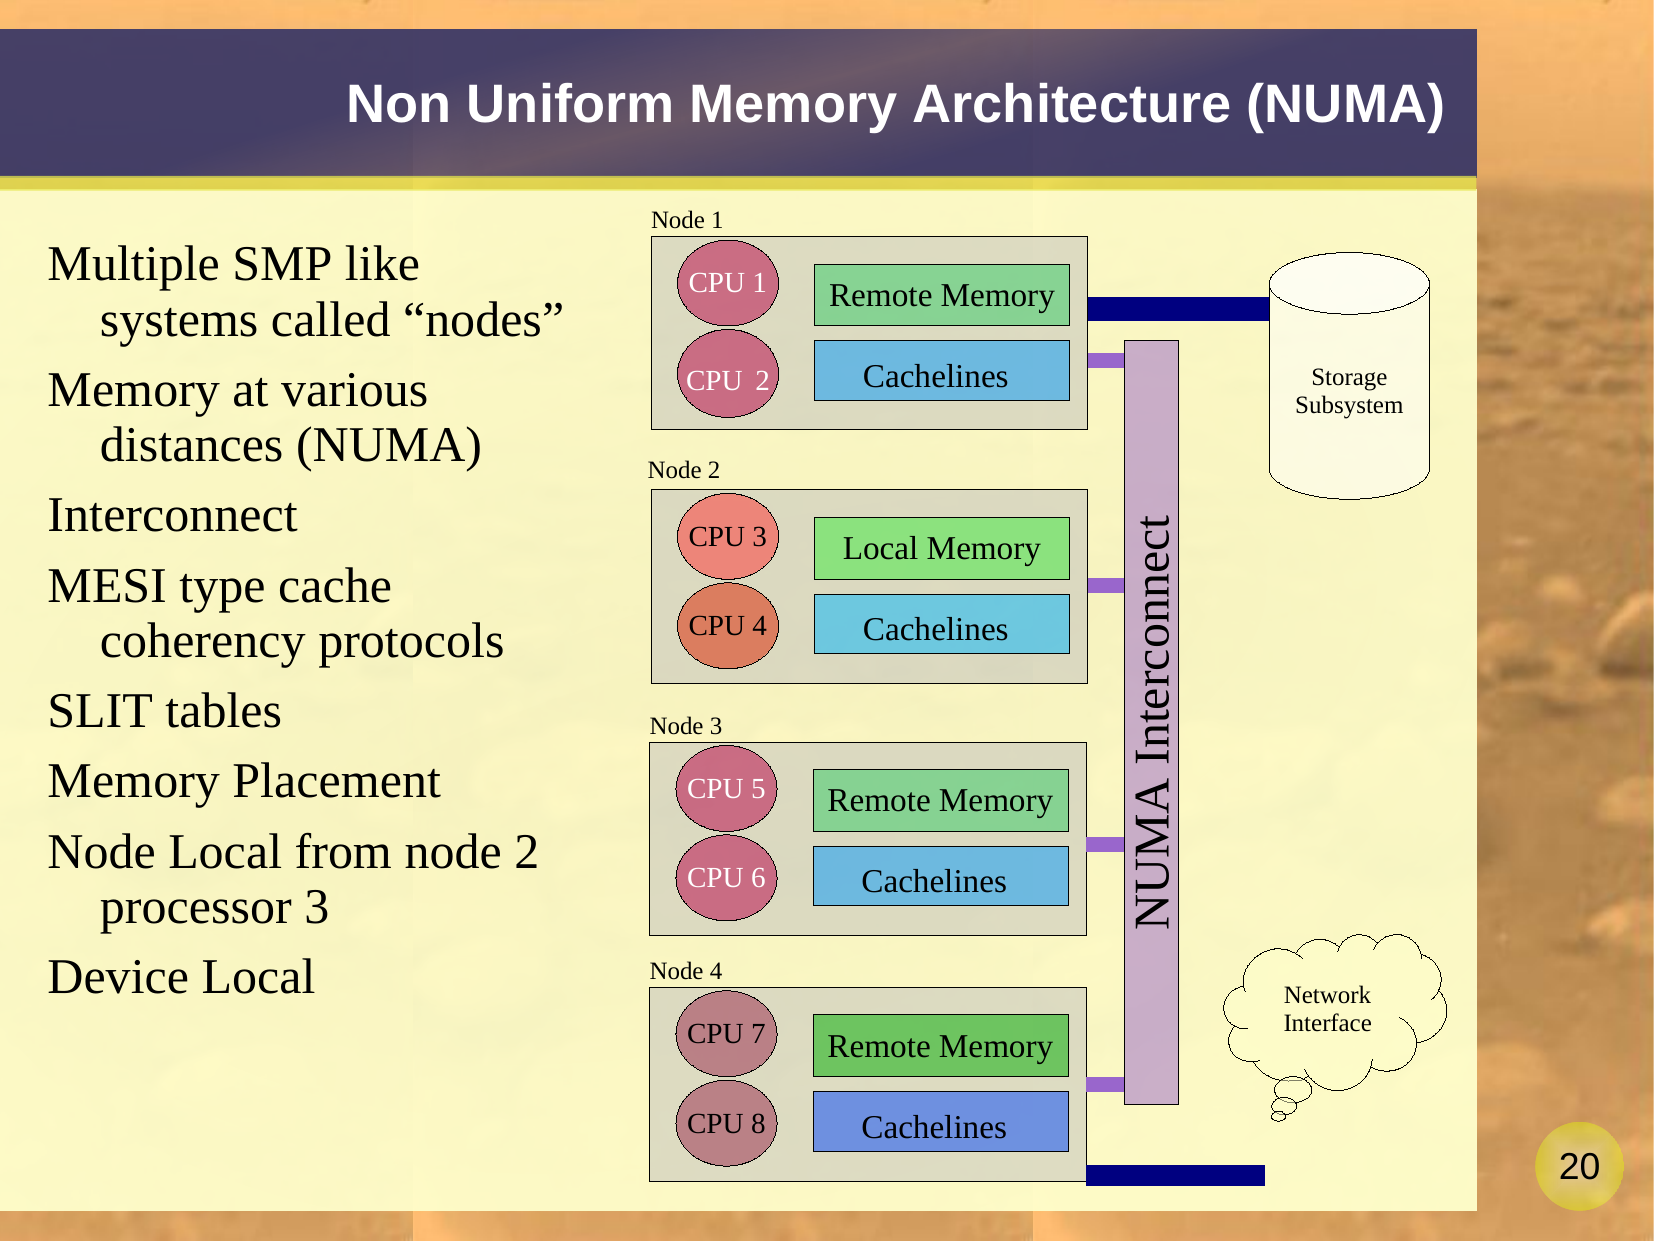

# Non Uniform Memory Architecture (NUMA)
Node 1
Multiple SMP like systems called “nodes”
Memory at various distances (NUMA)
Interconnect
MESI type cache coherency protocols
SLIT tables
Memory Placement
Node Local from node 2 processor 3
Device Local
CPU 1
Storage
Subsystem
Remote Memory
CPU 2
Cachelines
Node 2
CPU 3
Local Memory
CPU 4
Cachelines
NUMA Interconnect
Node 3
CPU 5
Remote Memory
CPU 6
Cachelines
Network
Interface
Node 4
CPU 7
Remote Memory
CPU 8
Cachelines